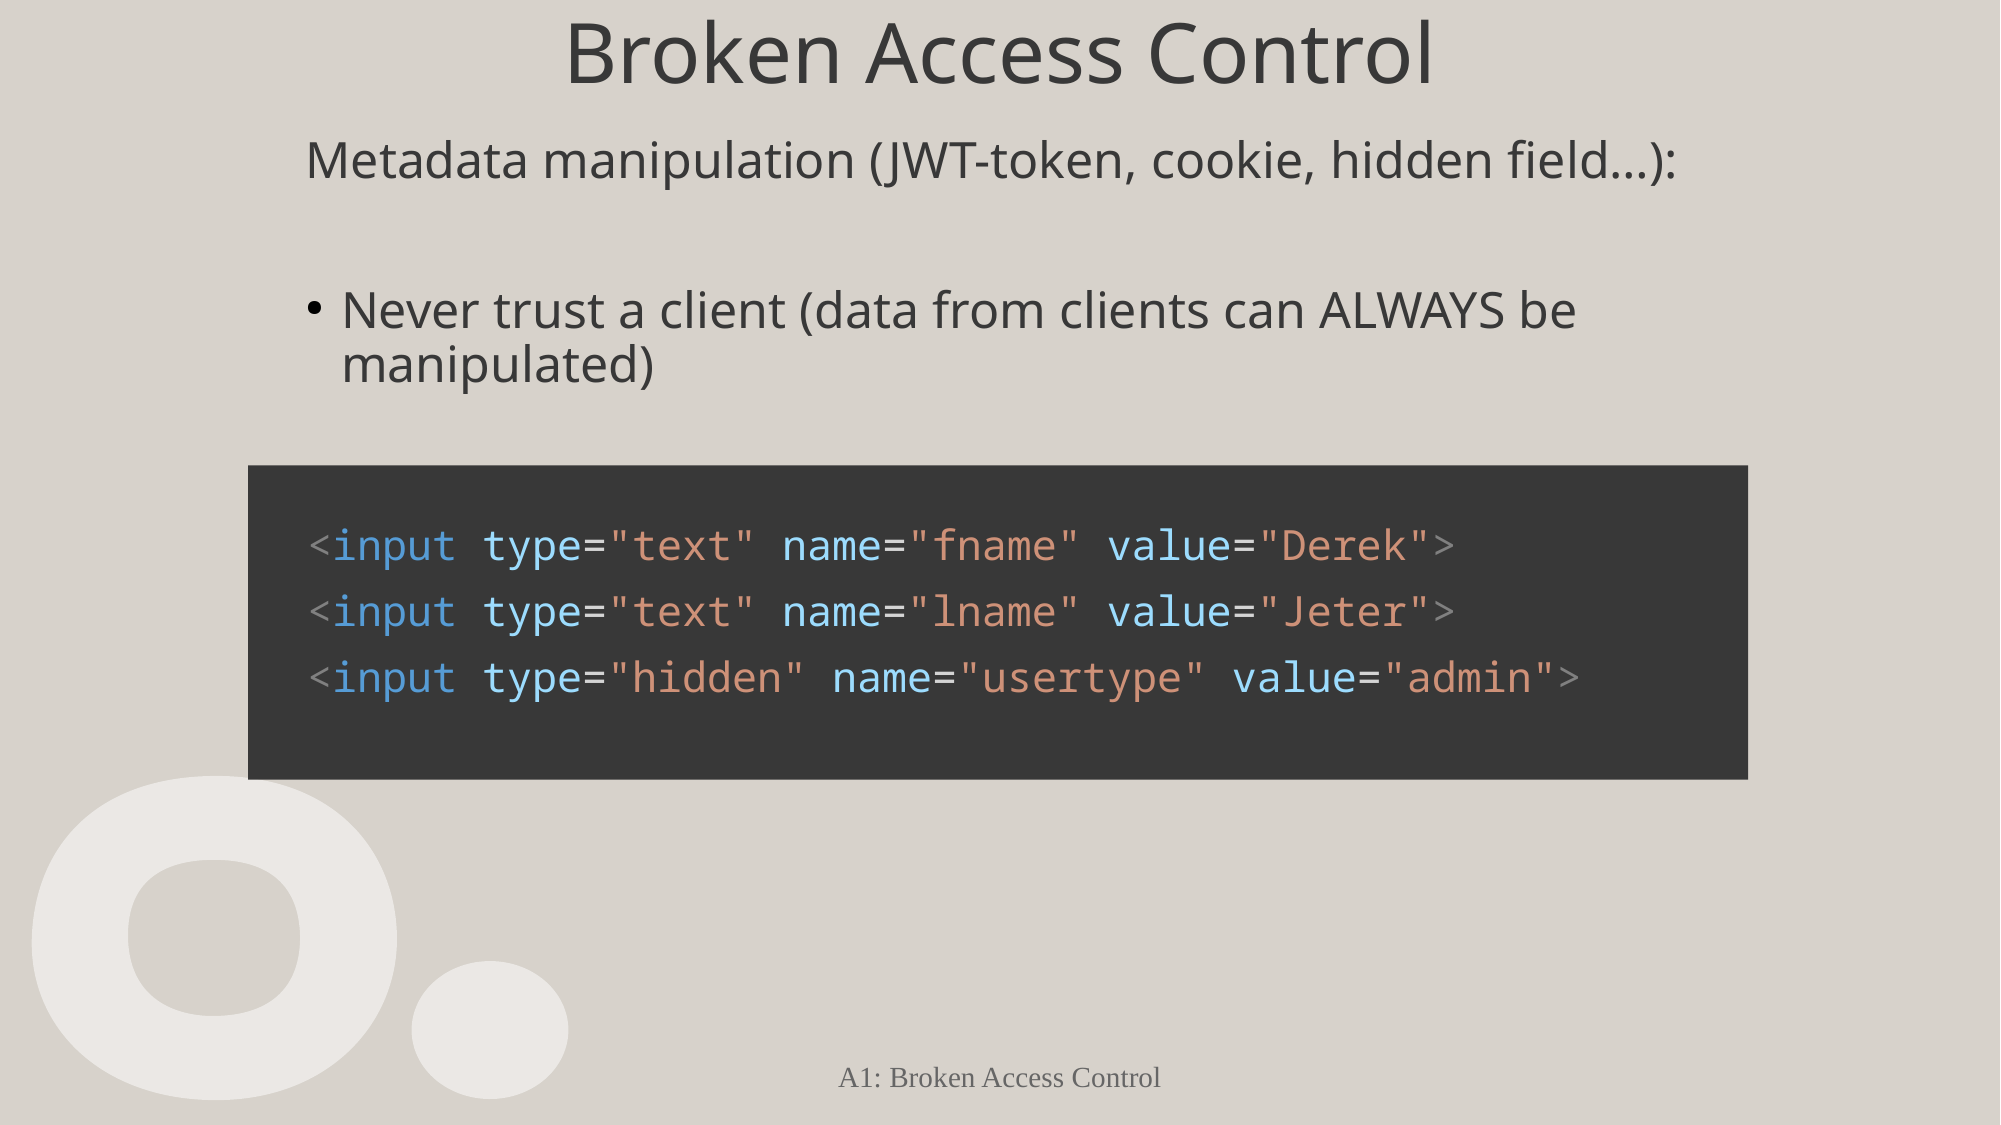

Broken Access Control
Metadata manipulation (JWT-token, cookie, hidden field…):
Never trust a client (data from clients can ALWAYS be manipulated)
#
<input type="text" name="fname" value="Derek">
<input type="text" name="lname" value="Jeter">
<input type="hidden" name="usertype" value="admin">
A1: Broken Access Control